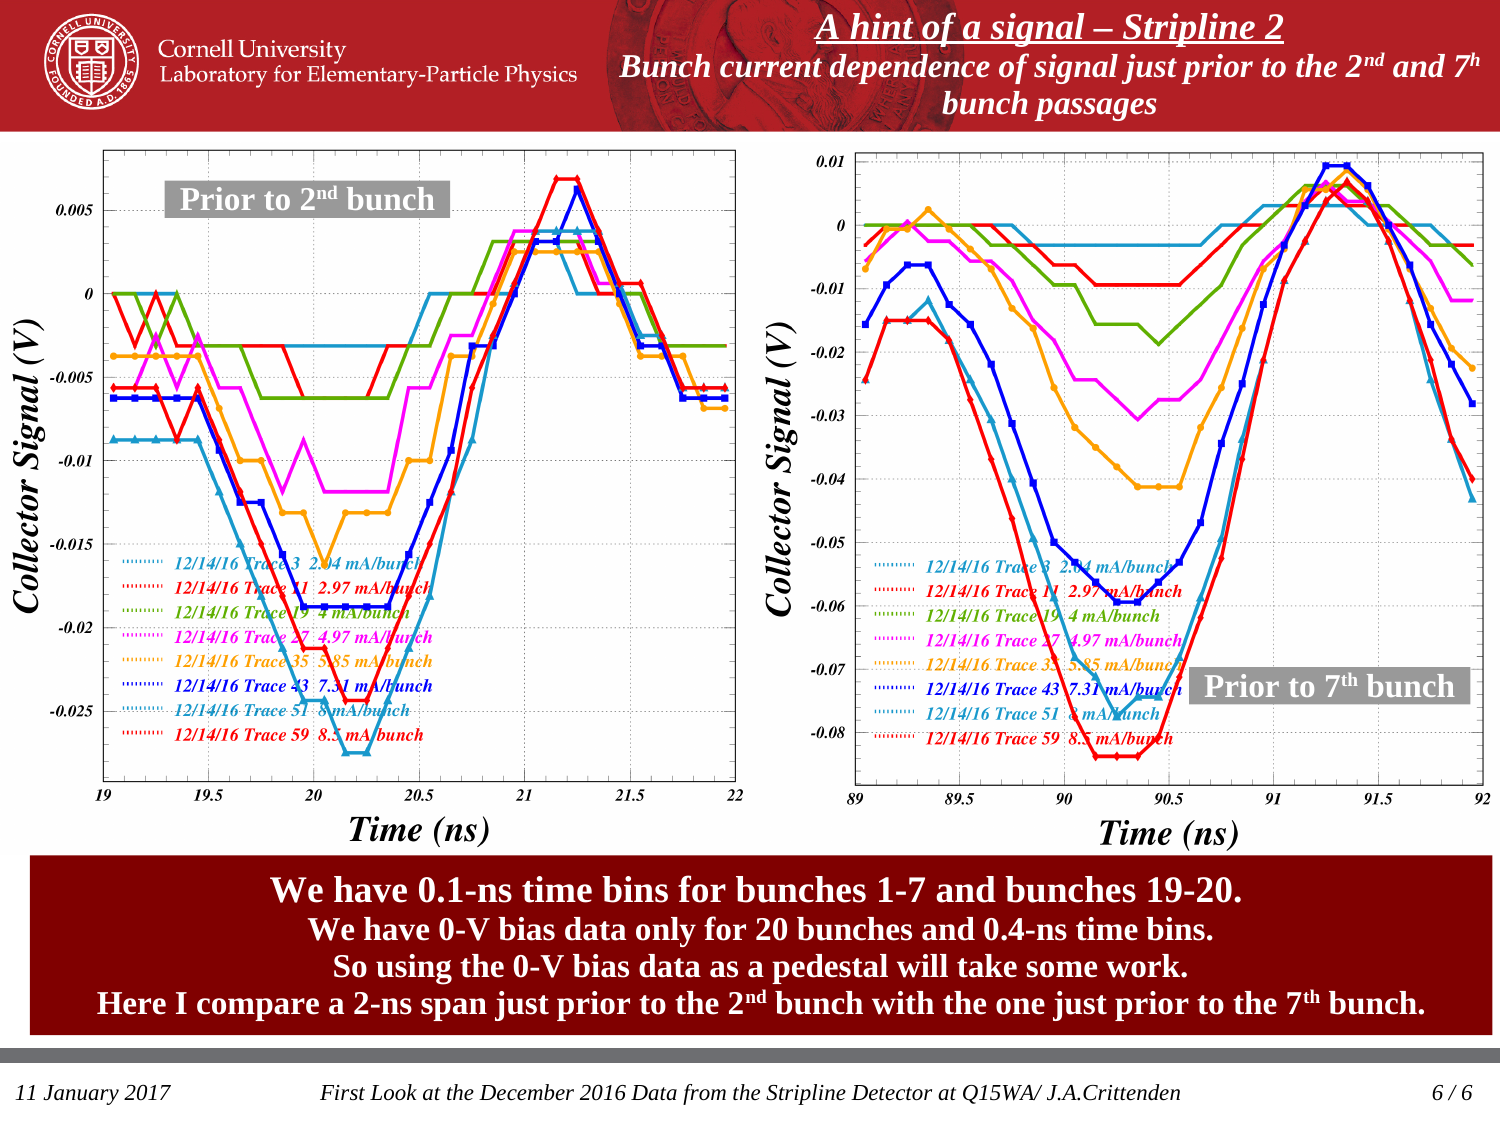

# A hint of a signal – Stripline 2 Bunch current dependence of signal just prior to the 2nd and 7h bunch passages
Prior to 2nd bunch
Prior to 7th bunch
We have 0.1-ns time bins for bunches 1-7 and bunches 19-20.
We have 0-V bias data only for 20 bunches and 0.4-ns time bins.
So using the 0-V bias data as a pedestal will take some work.
Here I compare a 2-ns span just prior to the 2nd bunch with the one just prior to the 7th bunch.